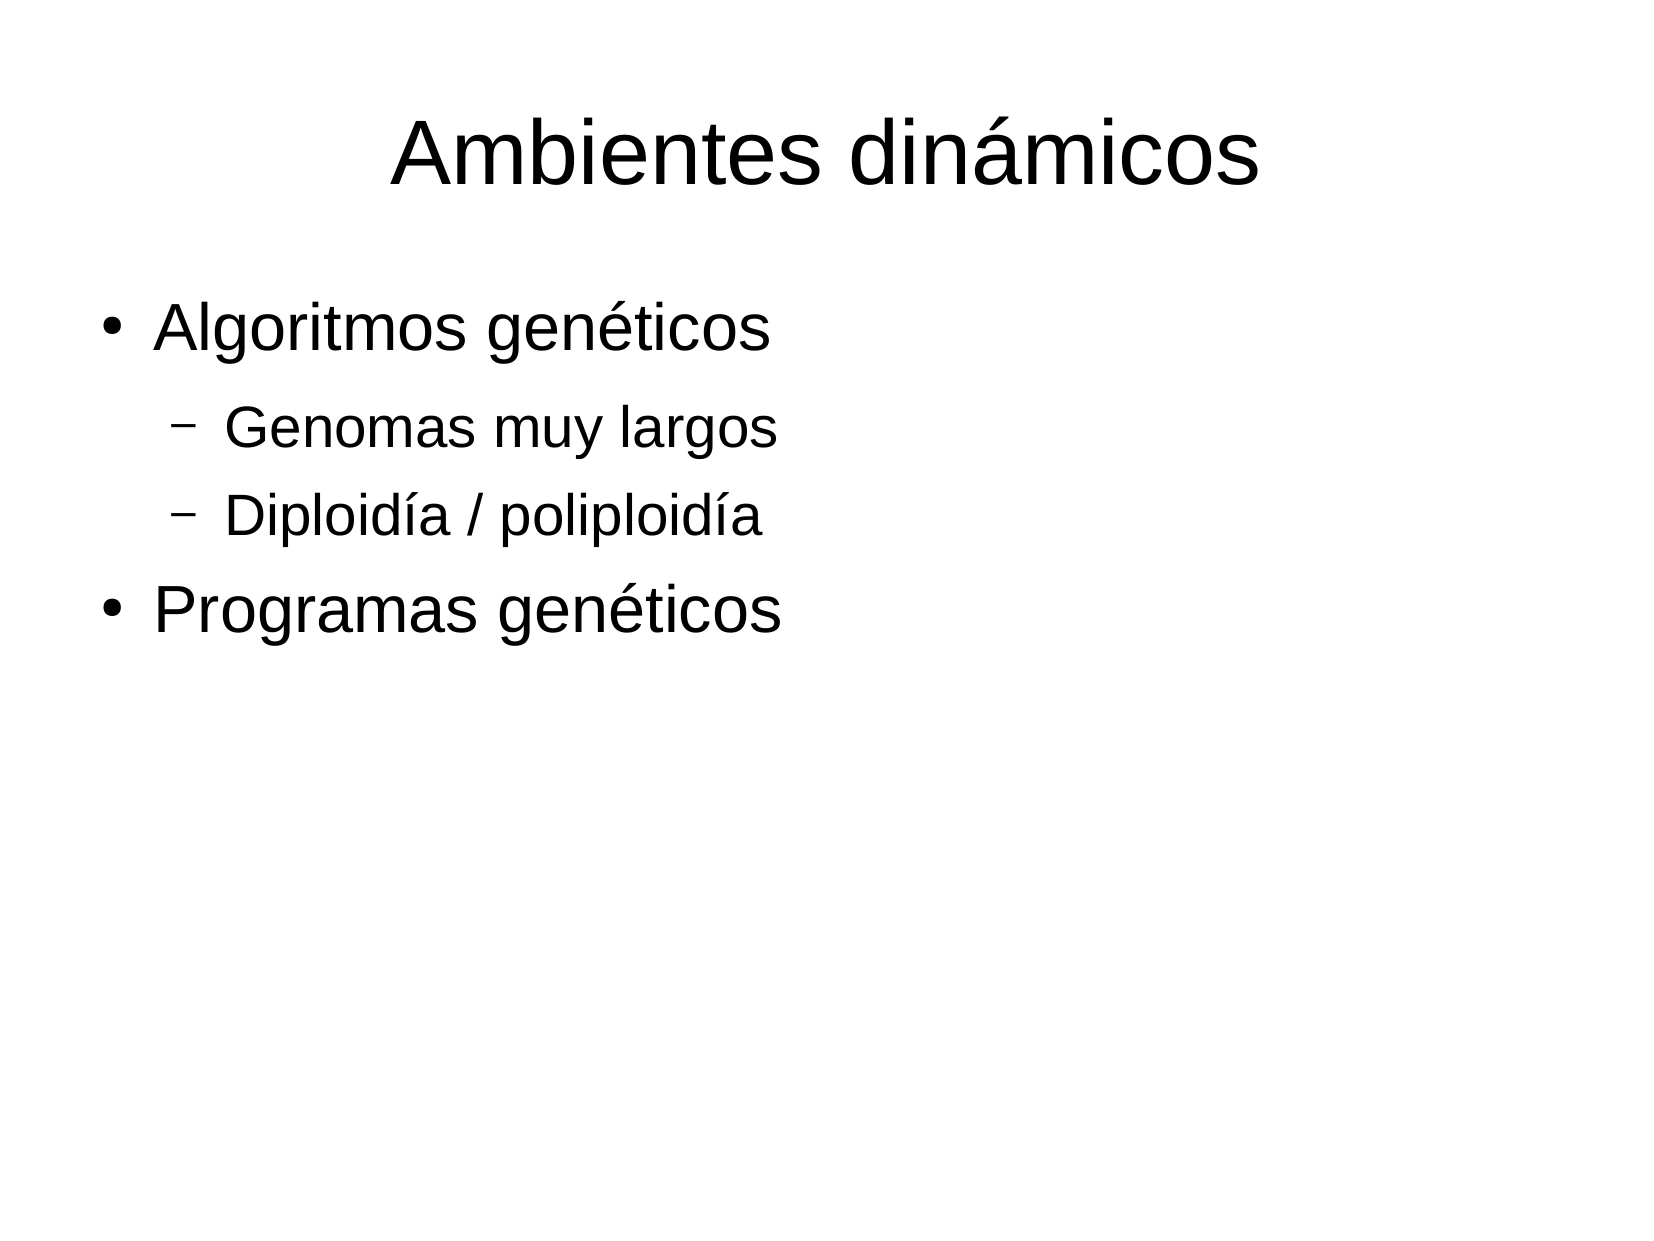

# Ambientes dinámicos
Algoritmos genéticos
Genomas muy largos
Diploidía / poliploidía
Programas genéticos